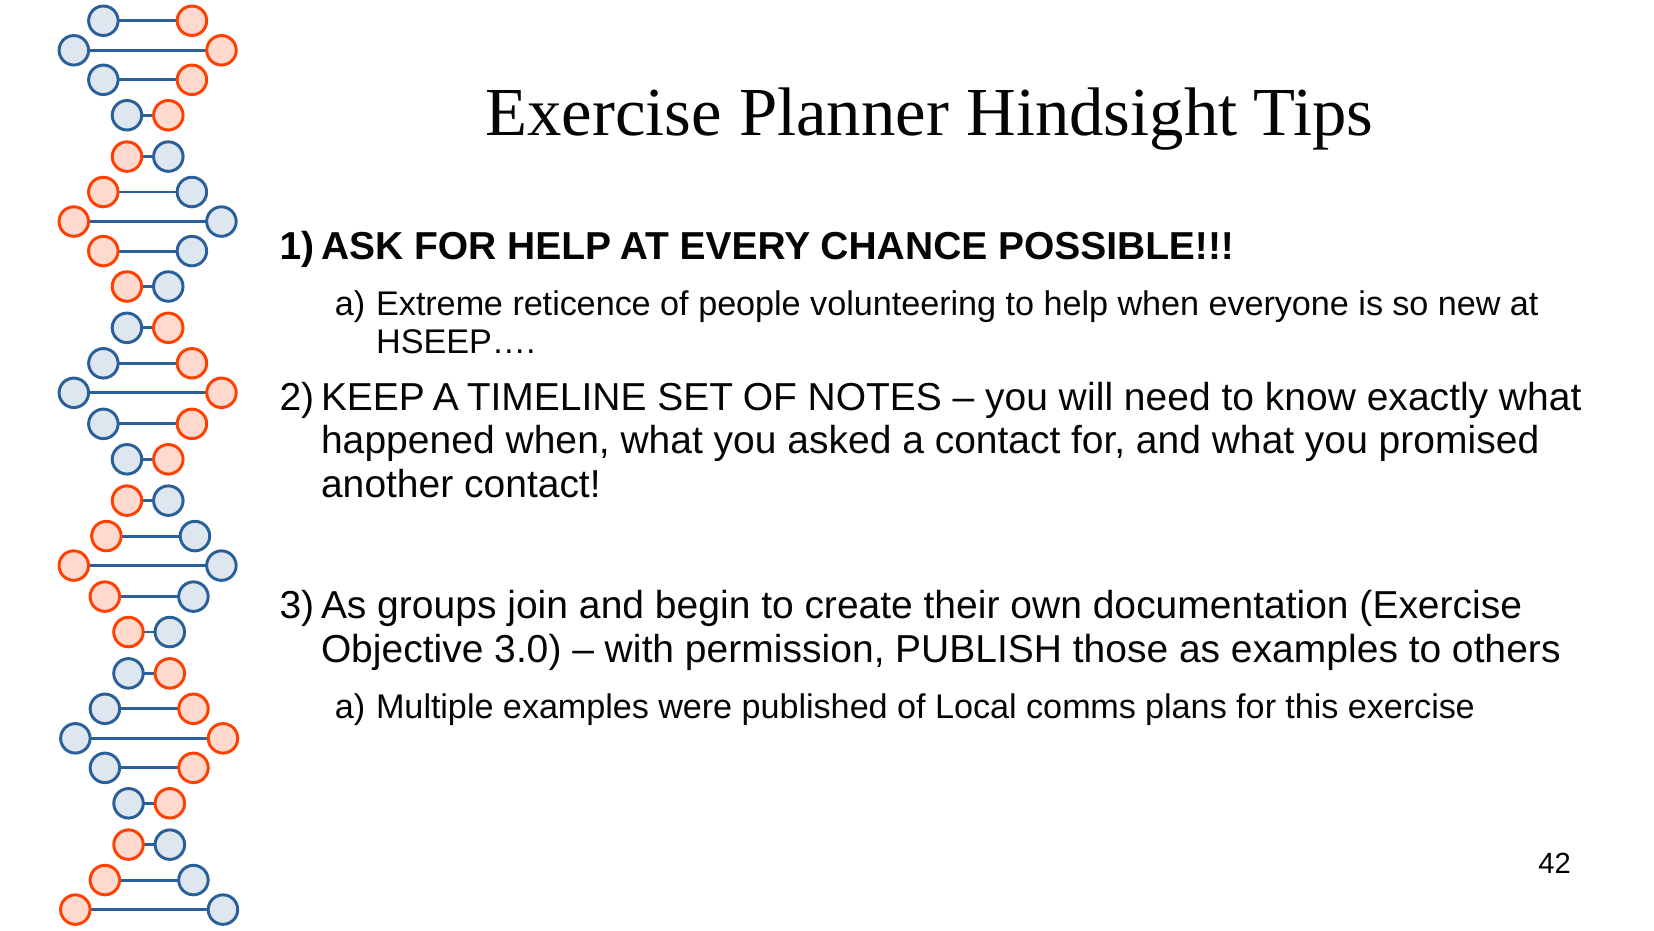

# Exercise Planner Hindsight Tips
ASK FOR HELP AT EVERY CHANCE POSSIBLE!!!
Extreme reticence of people volunteering to help when everyone is so new at HSEEP….
KEEP A TIMELINE SET OF NOTES – you will need to know exactly what happened when, what you asked a contact for, and what you promised another contact!
As groups join and begin to create their own documentation (Exercise Objective 3.0) – with permission, PUBLISH those as examples to others
Multiple examples were published of Local comms plans for this exercise
42